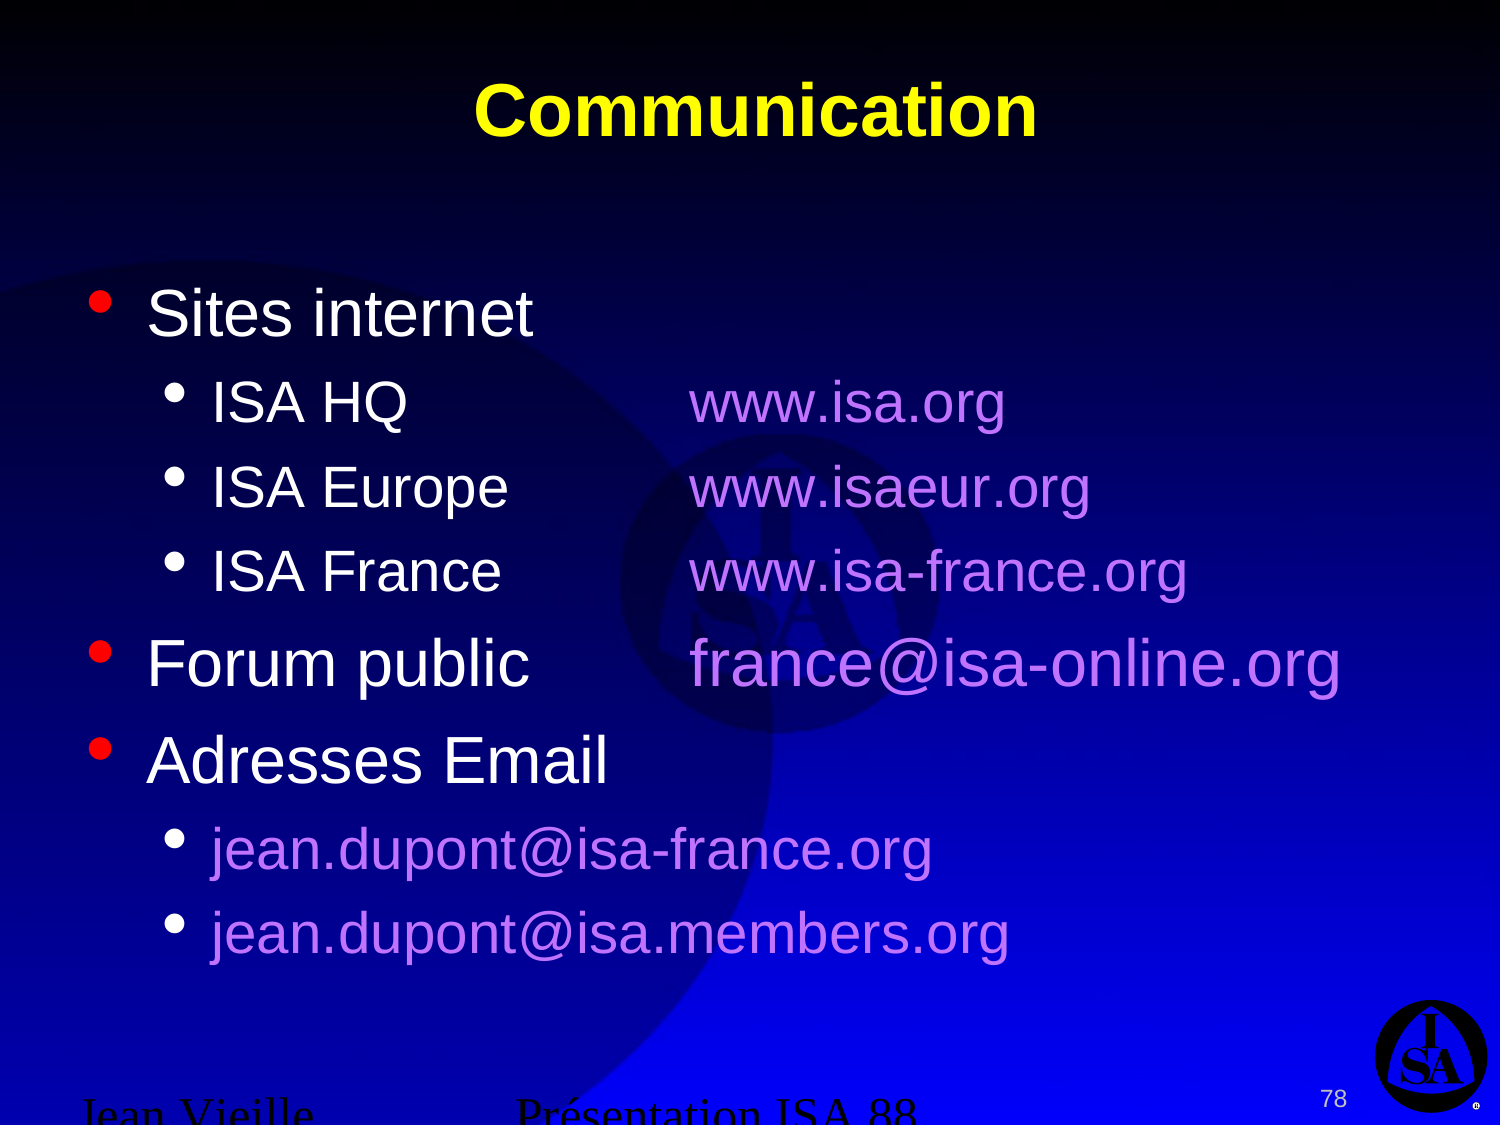

# Communication
Sites internet
ISA HQ		www.isa.org
ISA Europe		www.isaeur.org
ISA France		www.isa-france.org
Forum public 	france@isa-online.org
Adresses Email
jean.dupont@isa-france.org
jean.dupont@isa.members.org